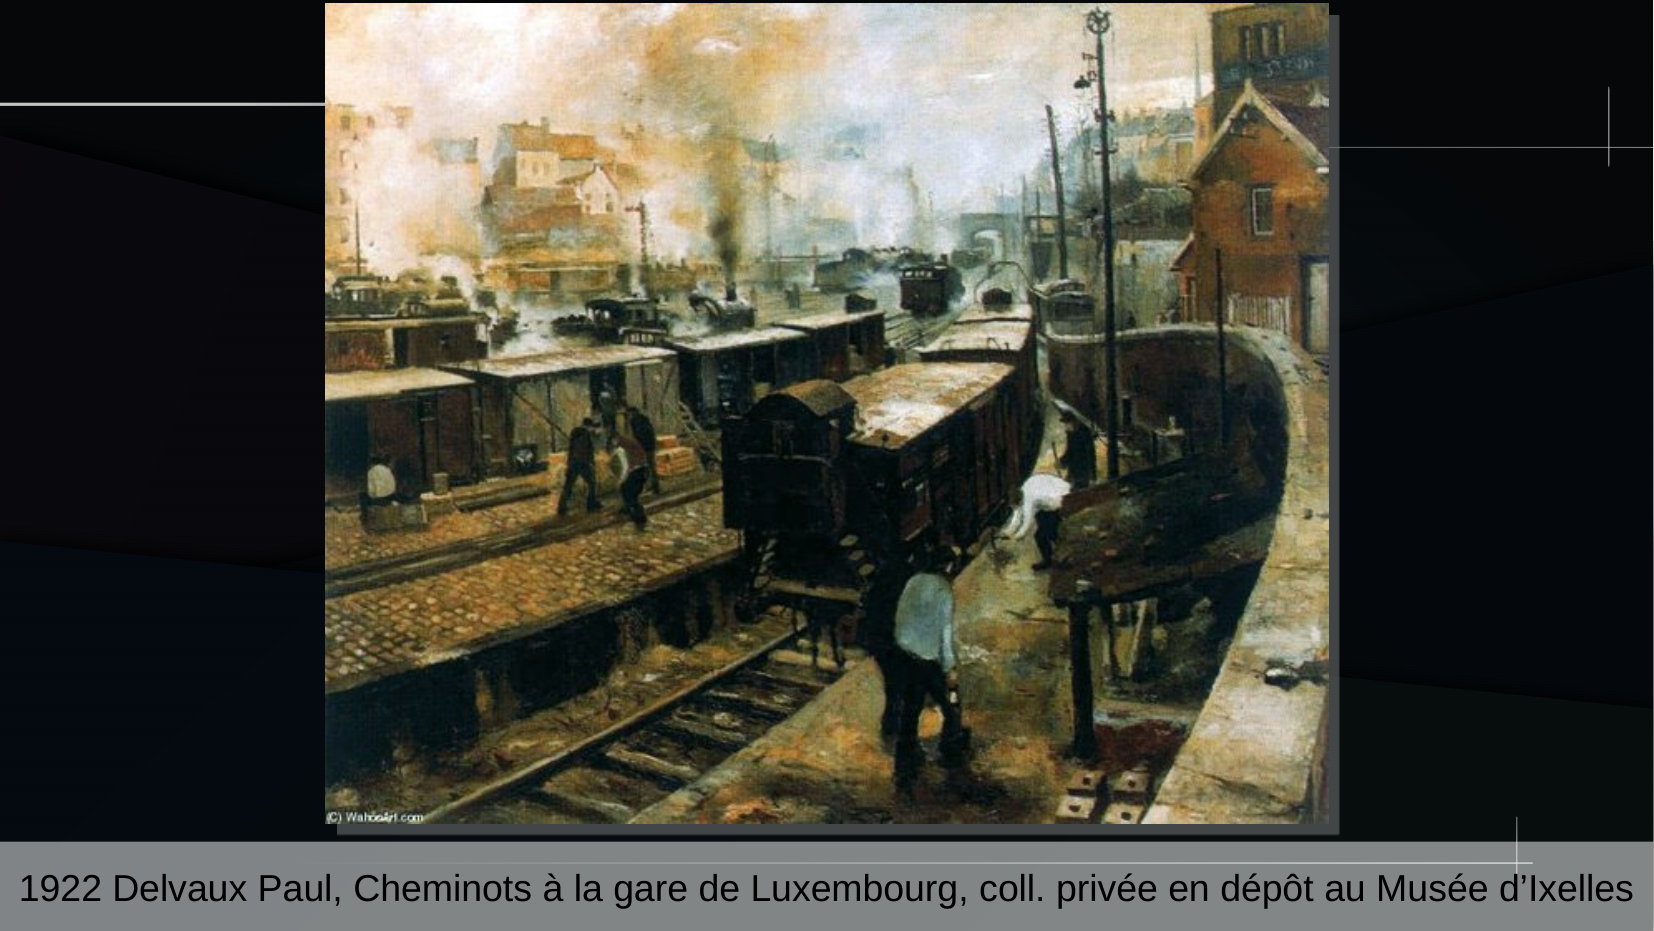

1922 Delvaux Paul, Cheminots à la gare de Luxembourg, coll. privée en dépôt au Musée d’Ixelles